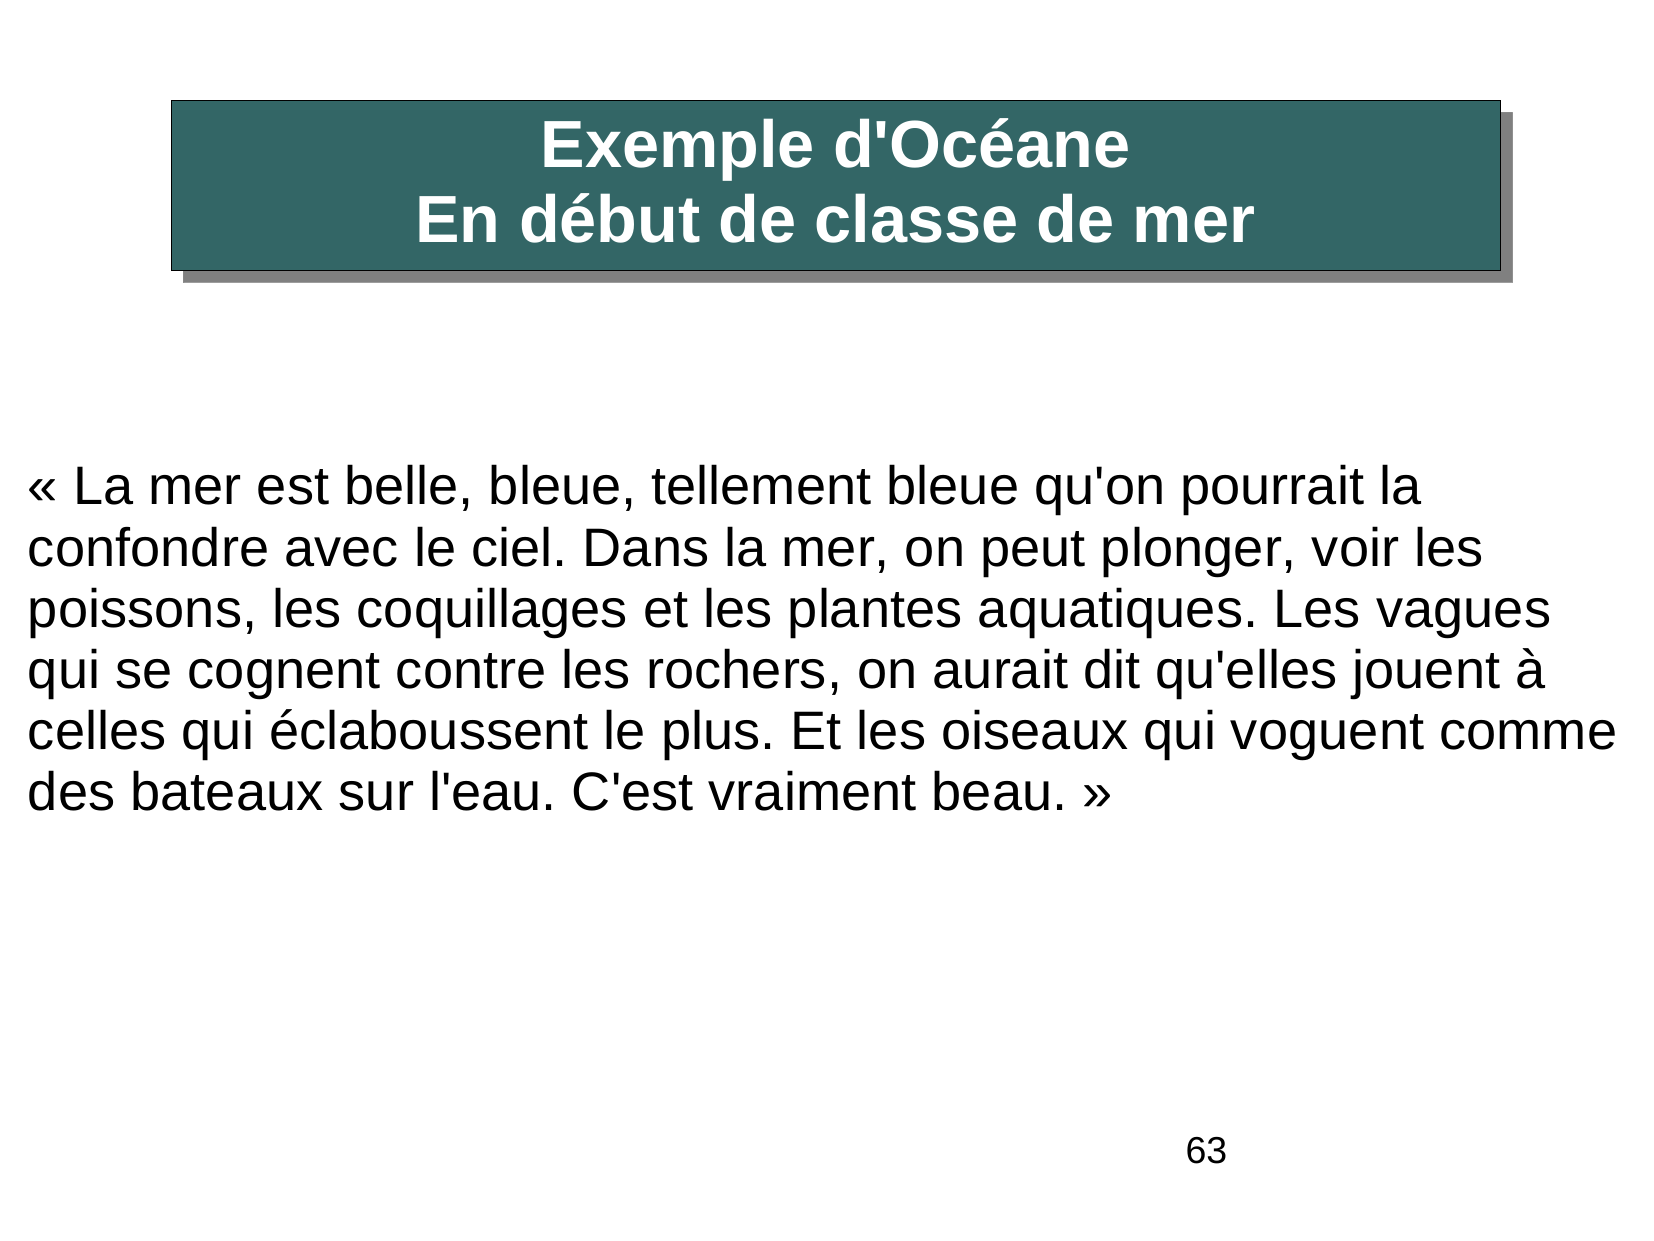

#
Exemple d'Océane
En début de classe de mer
« La mer est belle, bleue, tellement bleue qu'on pourrait la confondre avec le ciel. Dans la mer, on peut plonger, voir les poissons, les coquillages et les plantes aquatiques. Les vagues qui se cognent contre les rochers, on aurait dit qu'elles jouent à celles qui éclaboussent le plus. Et les oiseaux qui voguent comme des bateaux sur l'eau. C'est vraiment beau. »
63